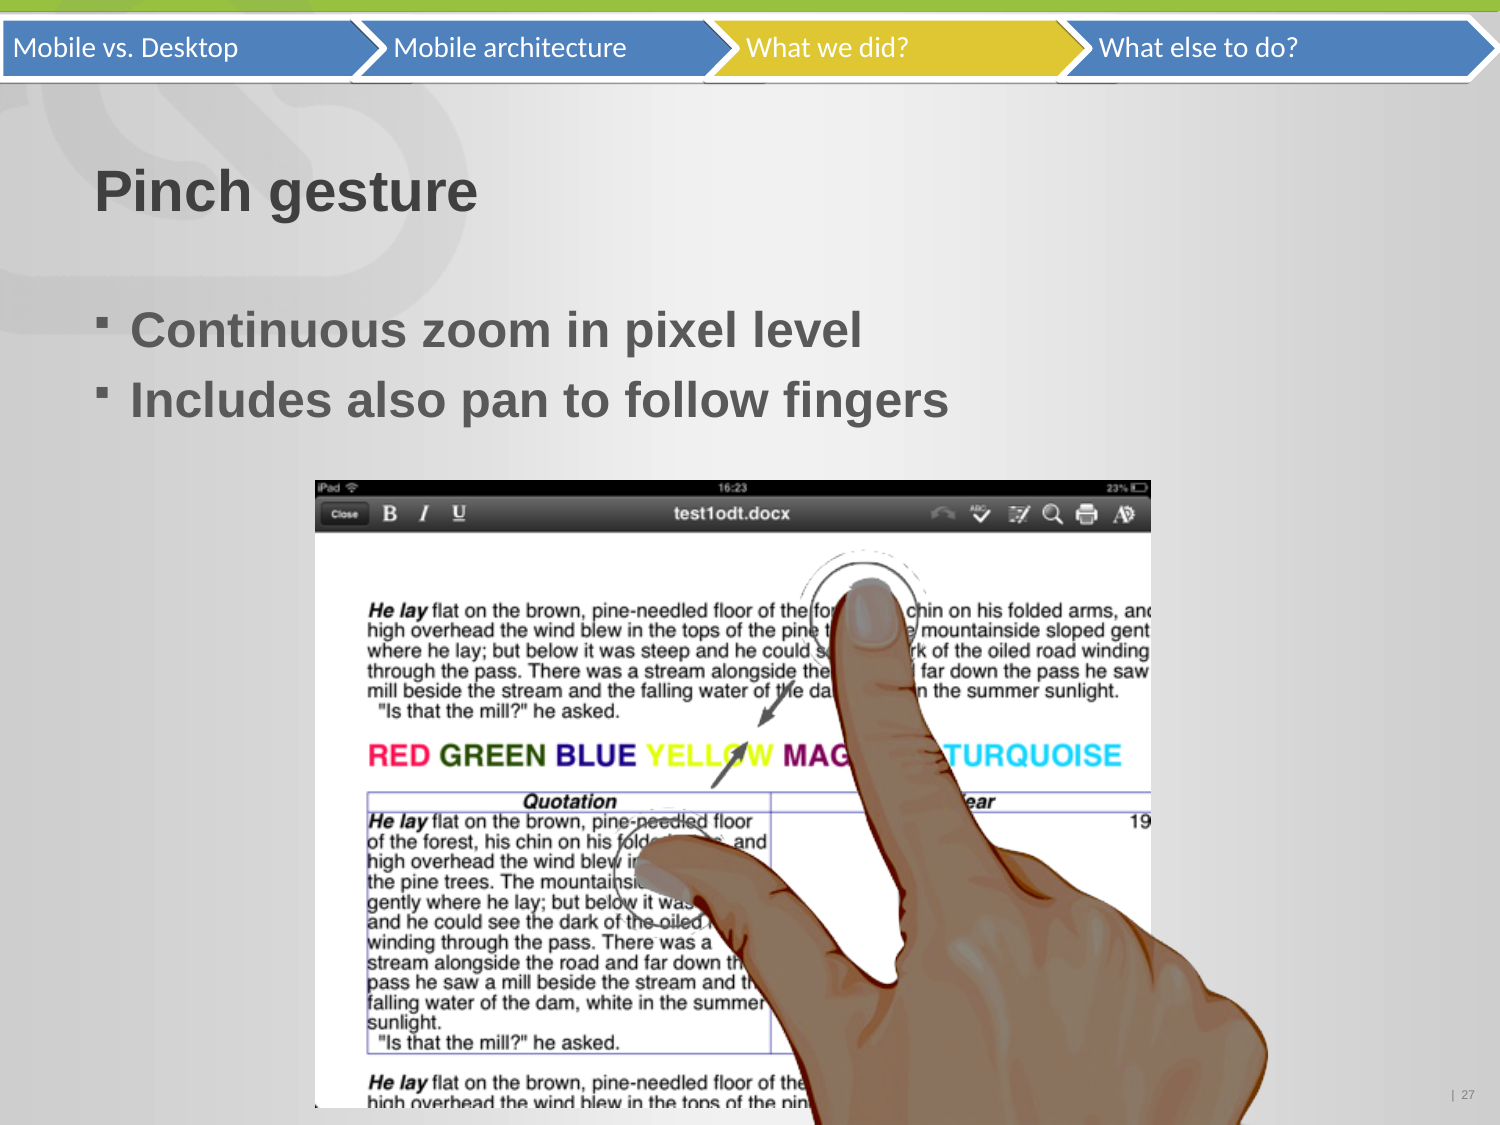

Mobile vs. Desktop
Mobile architecture
What we did?
What else to do?
# Pinch gesture
Continuous zoom in pixel level
Includes also pan to follow fingers